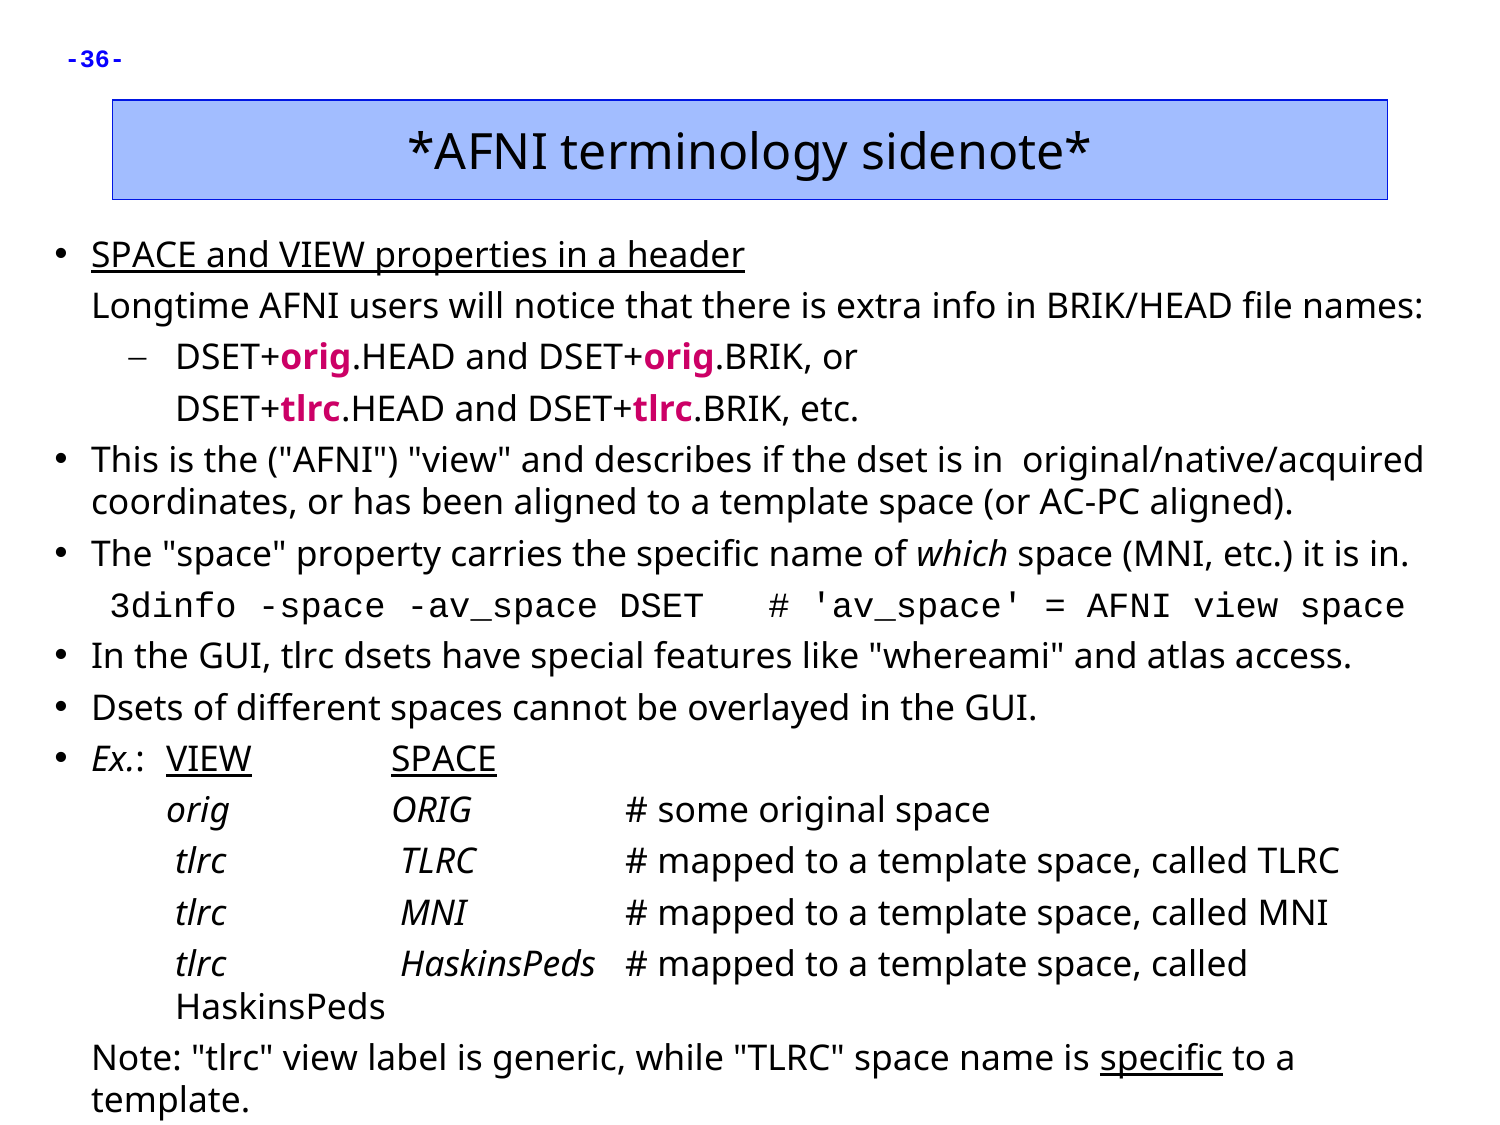

*AFNI terminology sidenote*
SPACE and VIEW properties in a header
Longtime AFNI users will notice that there is extra info in BRIK/HEAD file names:
DSET+orig.HEAD and DSET+orig.BRIK, or
DSET+tlrc.HEAD and DSET+tlrc.BRIK, etc.
This is the ("AFNI") "view" and describes if the dset is in original/native/acquired coordinates, or has been aligned to a template space (or AC-PC aligned).
The "space" property carries the specific name of which space (MNI, etc.) it is in.
 3dinfo -space -av_space DSET # 'av_space' = AFNI view space
In the GUI, tlrc dsets have special features like "whereami" and atlas access.
Dsets of different spaces cannot be overlayed in the GUI.
Ex.:	VIEW		SPACE
	orig			ORIG		 # some original space
tlrc			TLRC		# mapped to a template space, called TLRC
tlrc			MNI			# mapped to a template space, called MNI
tlrc			HaskinsPeds	# mapped to a template space, called HaskinsPeds
Note: "tlrc" view label is generic, while "TLRC" space name is specific to a template.
Fun fact: these properties also map onto NIFTI sform and qform codes directly.